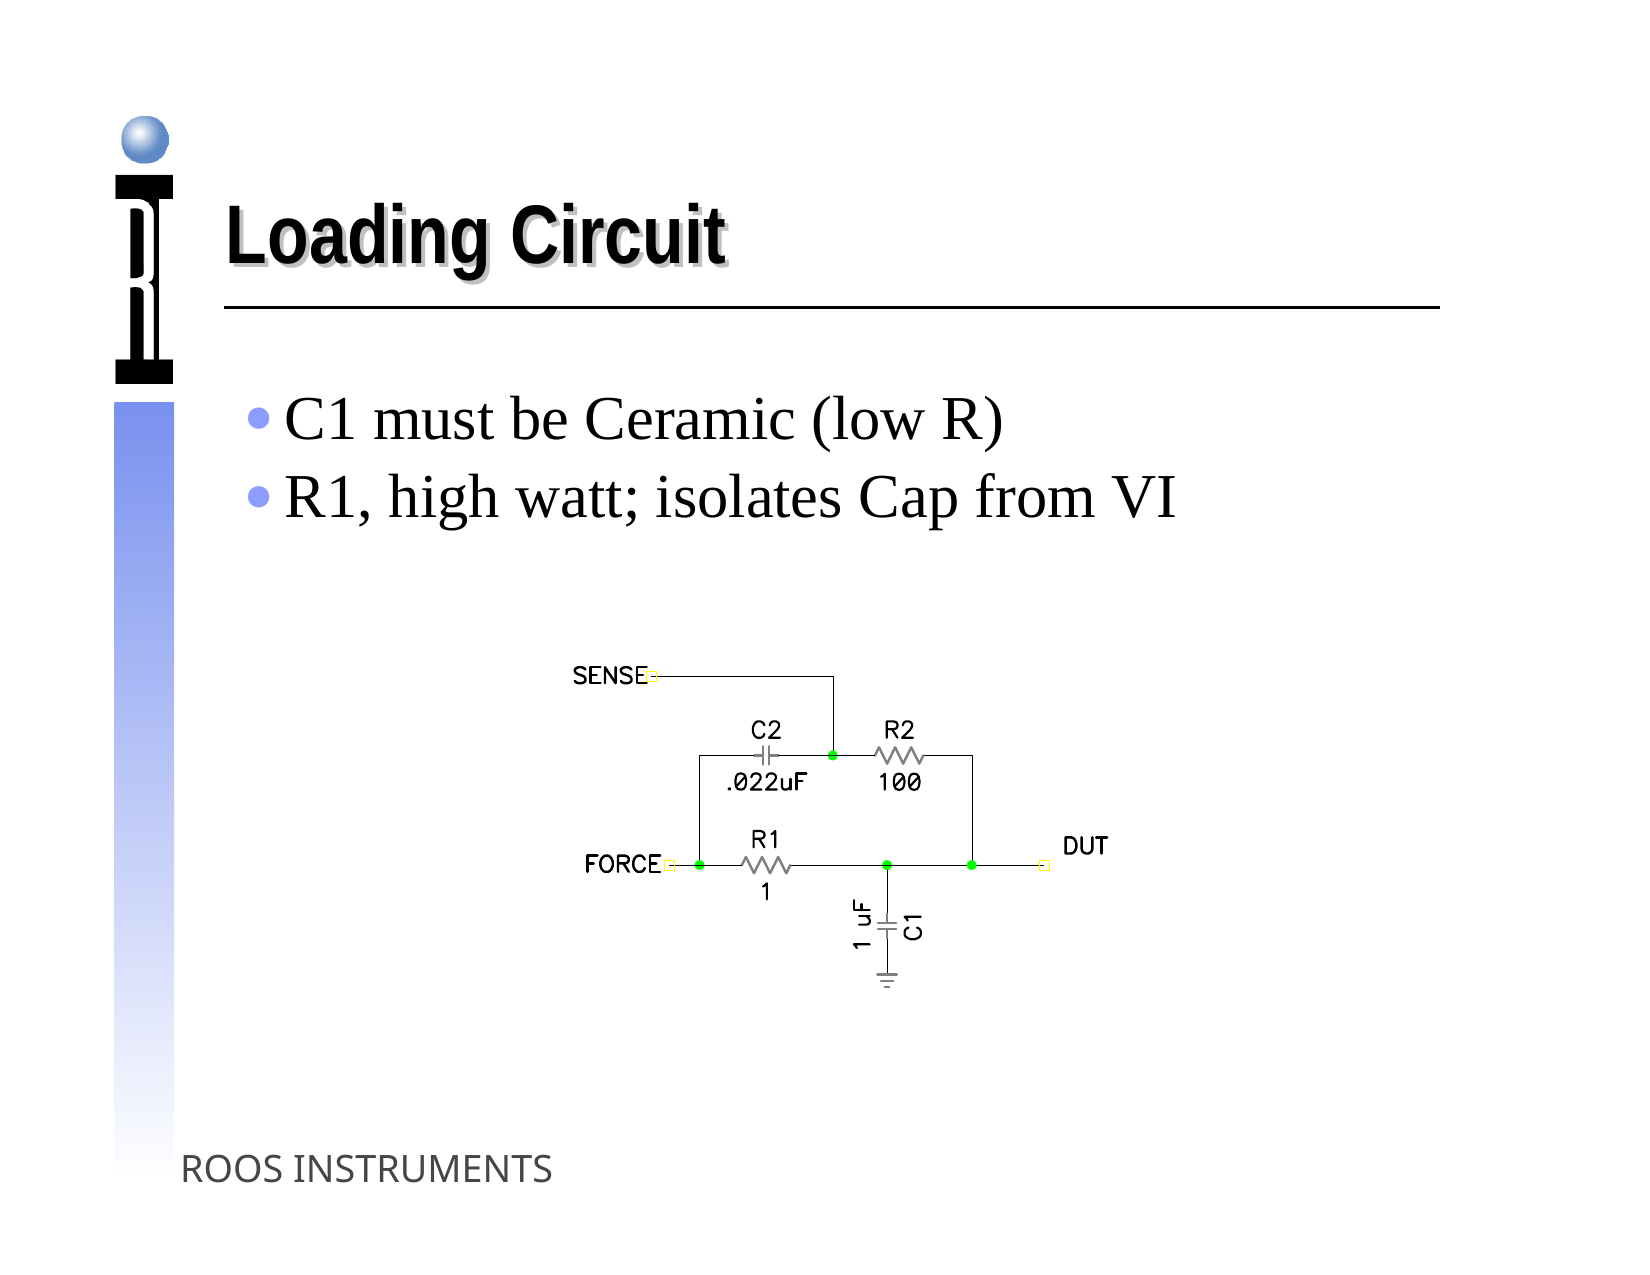

Loading Circuit
C1 must be Ceramic (low R)
R1, high watt; isolates Cap from VI